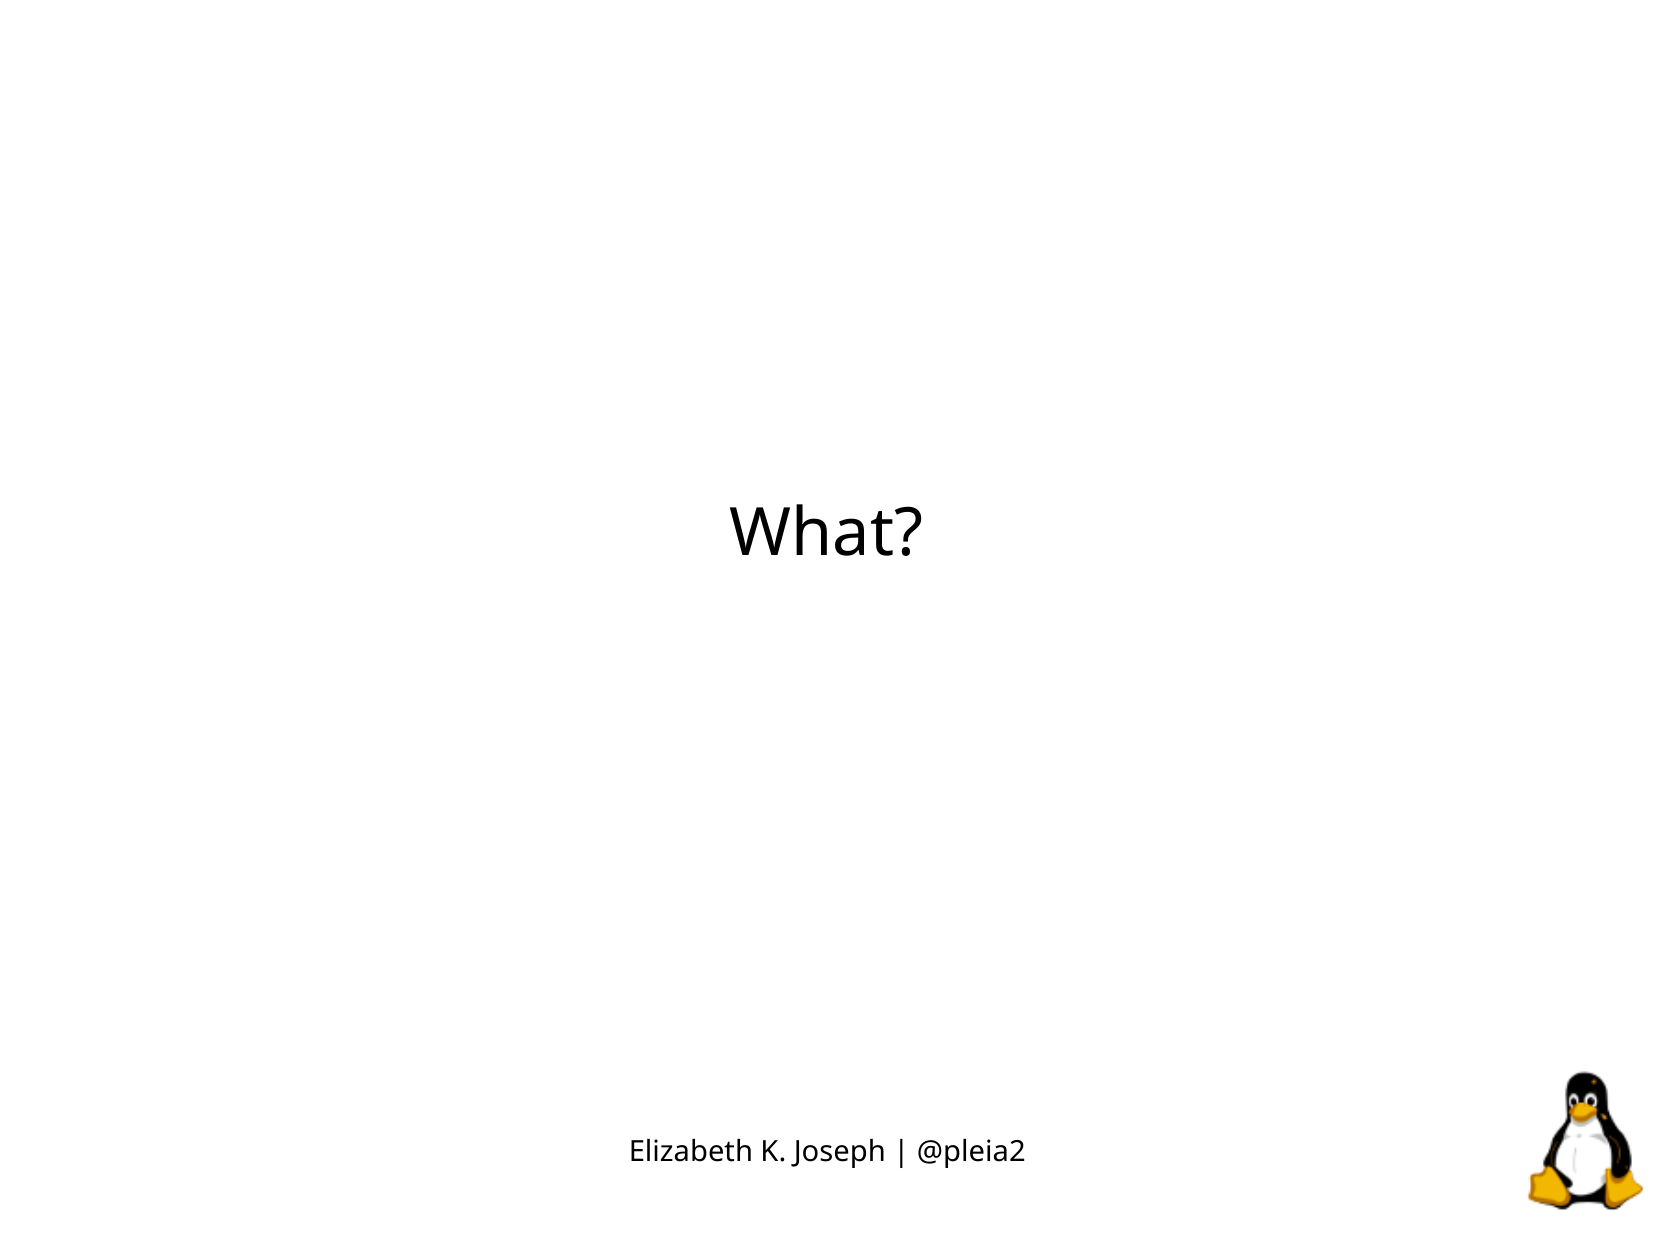

# What?
Elizabeth K. Joseph | @pleia2